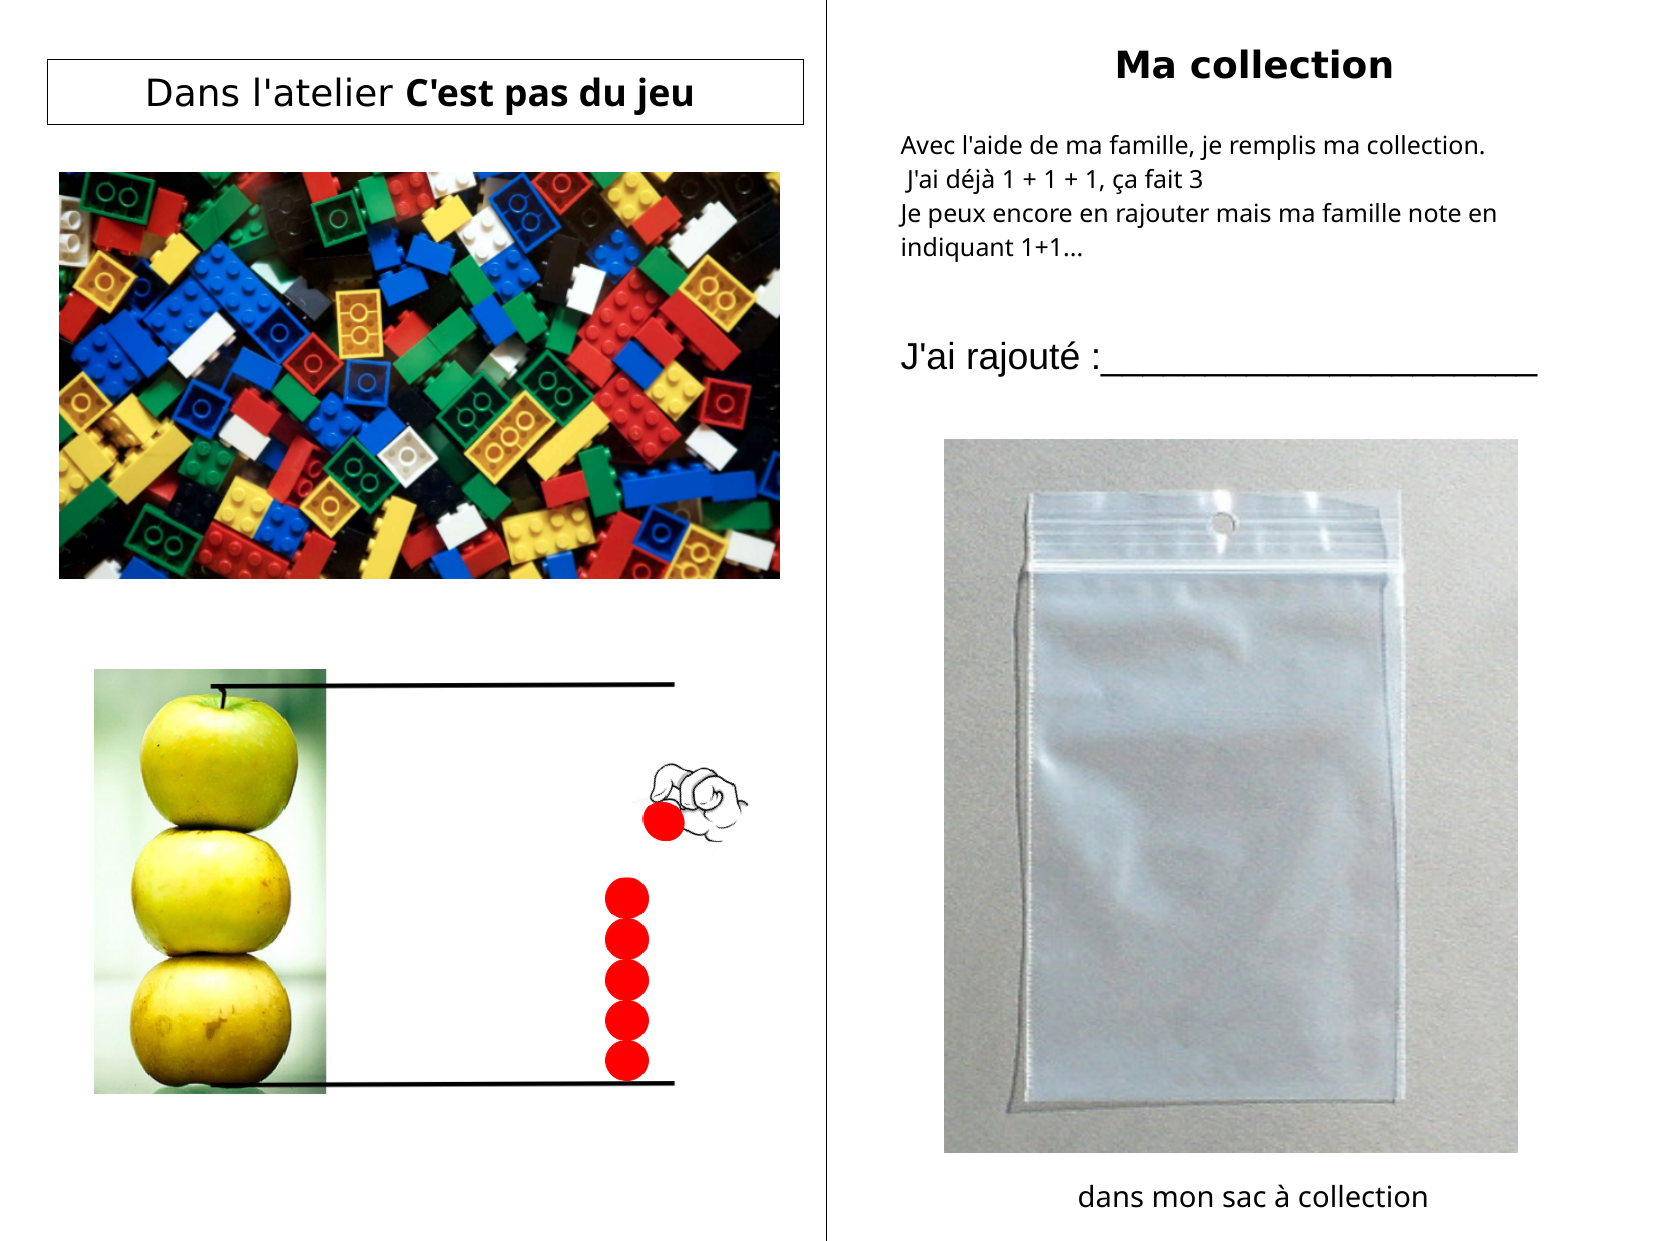

Ma collection
Dans l'atelier C'est pas du jeu
Avec l'aide de ma famille, je remplis ma collection.
 J'ai déjà 1 + 1 + 1, ça fait 3
Je peux encore en rajouter mais ma famille note en indiquant 1+1...
J'ai rajouté :_____________________
dans mon sac à collection